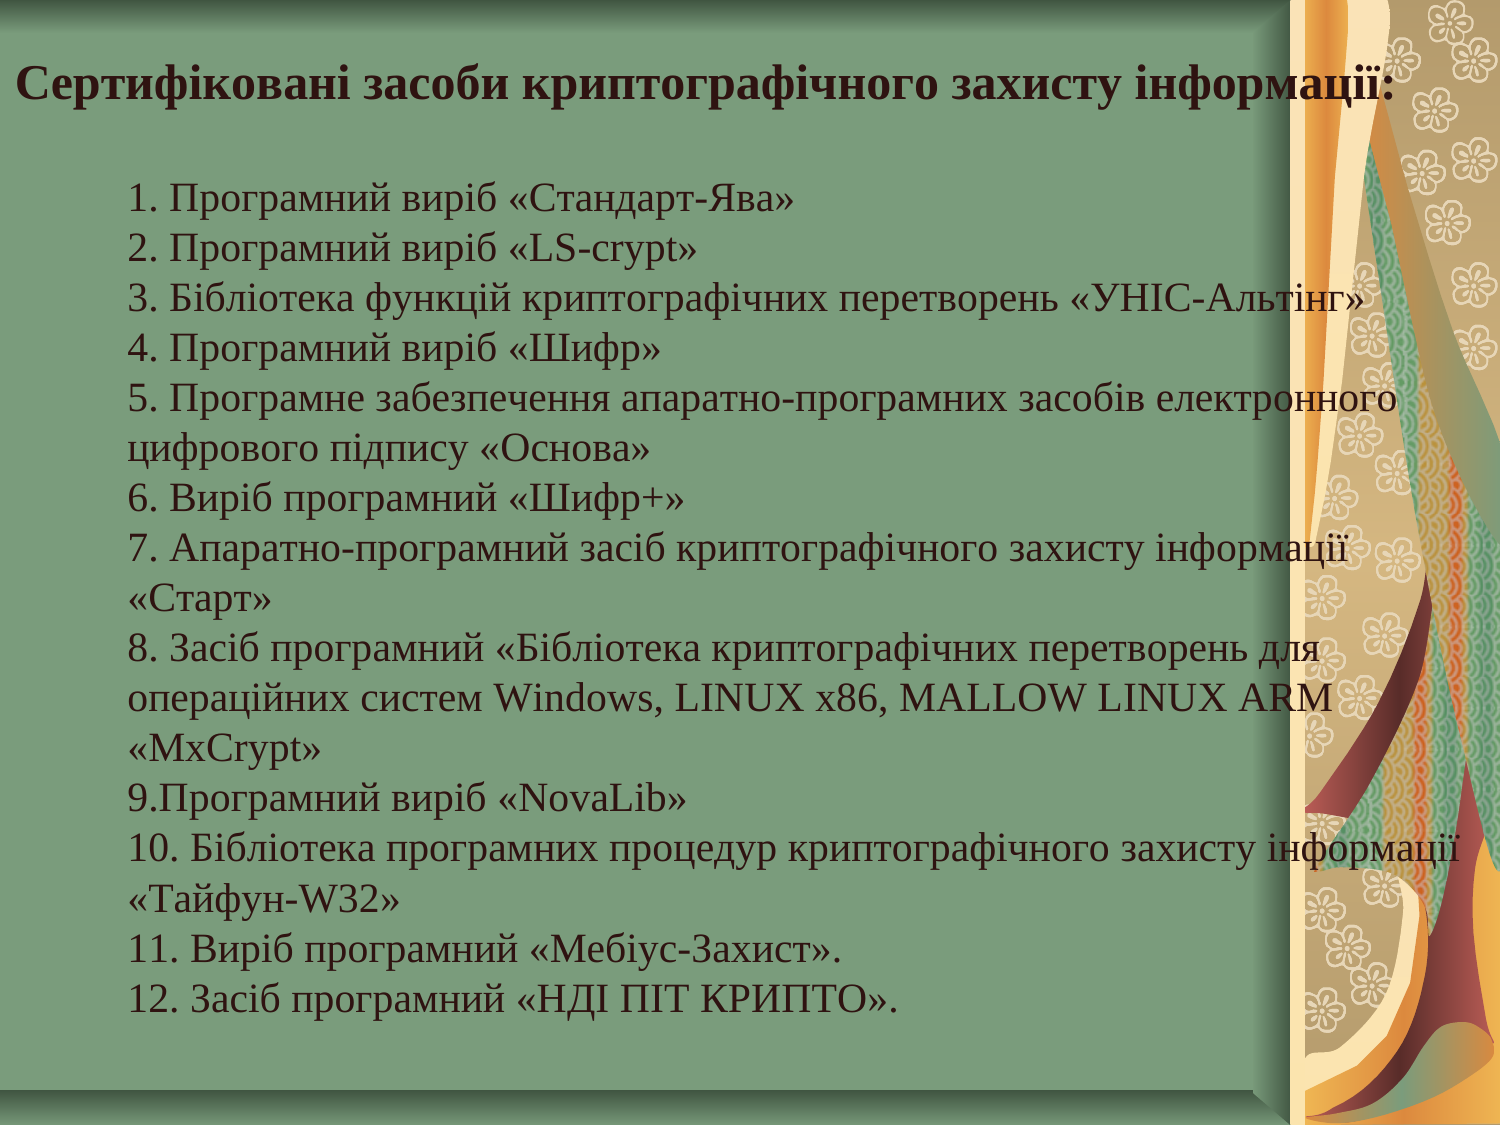

# Cертифіковані засоби криптографічного захисту інформації: 1. Програмний виріб «Стандарт-Ява» 2. Програмний виріб «LS-crypt» 3. Бібліотека функцій криптографічних перетворень «УНІС-Альтінг» 4. Програмний виріб «Шифр» 5. Програмне забезпечення апаратно-програмних засобів електронного цифрового підпису «Основа» 6. Виріб програмний «Шифр+» 7. Апаратно-програмний засіб криптографічного захисту інформації «Старт» 8. Засіб програмний «Бібліотека криптографічних перетворень для операційних систем Windows, LINUX x86, MALLOW LINUX ARM «MxCrypt» 9.Програмний виріб «NovaLib» 10. Бібліотека програмних процедур криптографічного захисту інформації «Тайфун-W32» 11. Виріб програмний «Мебіус-Захист». 12. Засіб програмний «НДІ ПІТ КРИПТО».